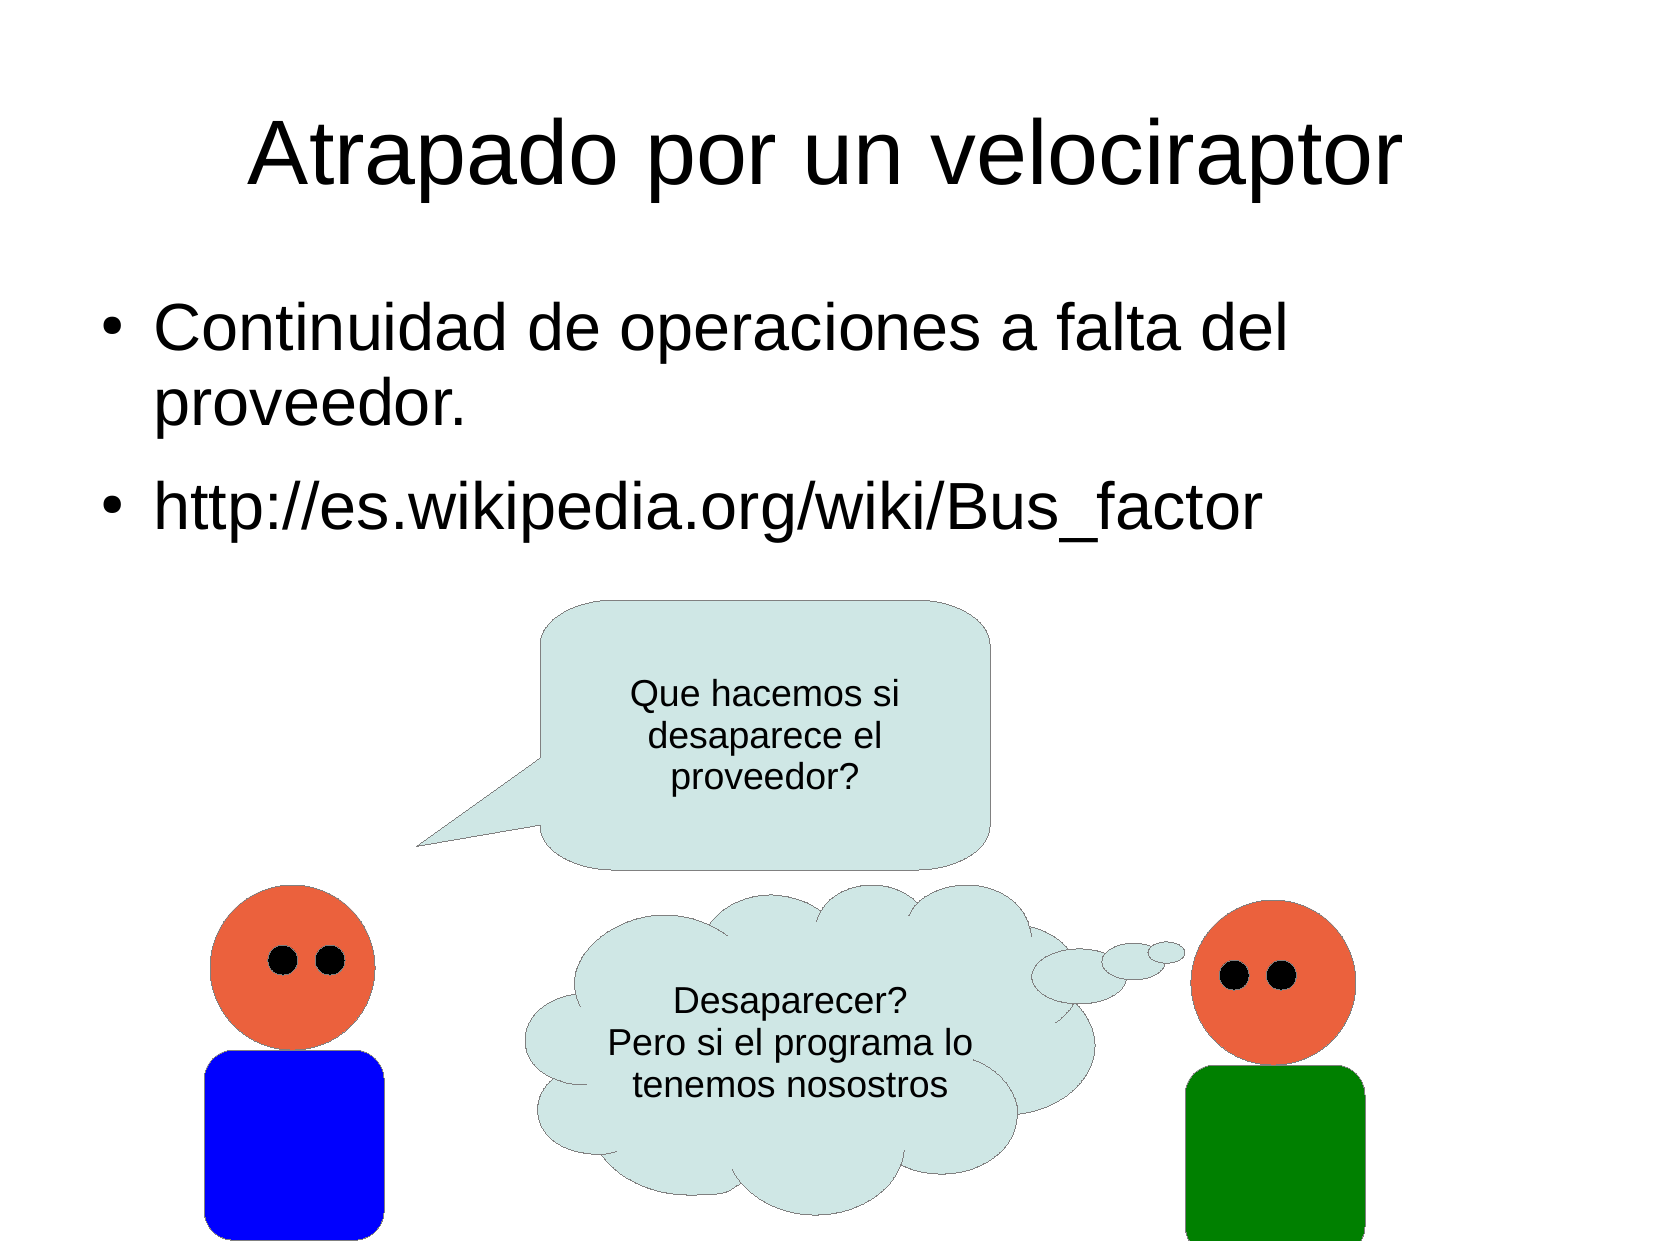

# Atrapado por un velociraptor
Continuidad de operaciones a falta del proveedor.
http://es.wikipedia.org/wiki/Bus_factor
Que hacemos si
desaparece el
proveedor?
Desaparecer?
Pero si el programa lo
tenemos nosostros